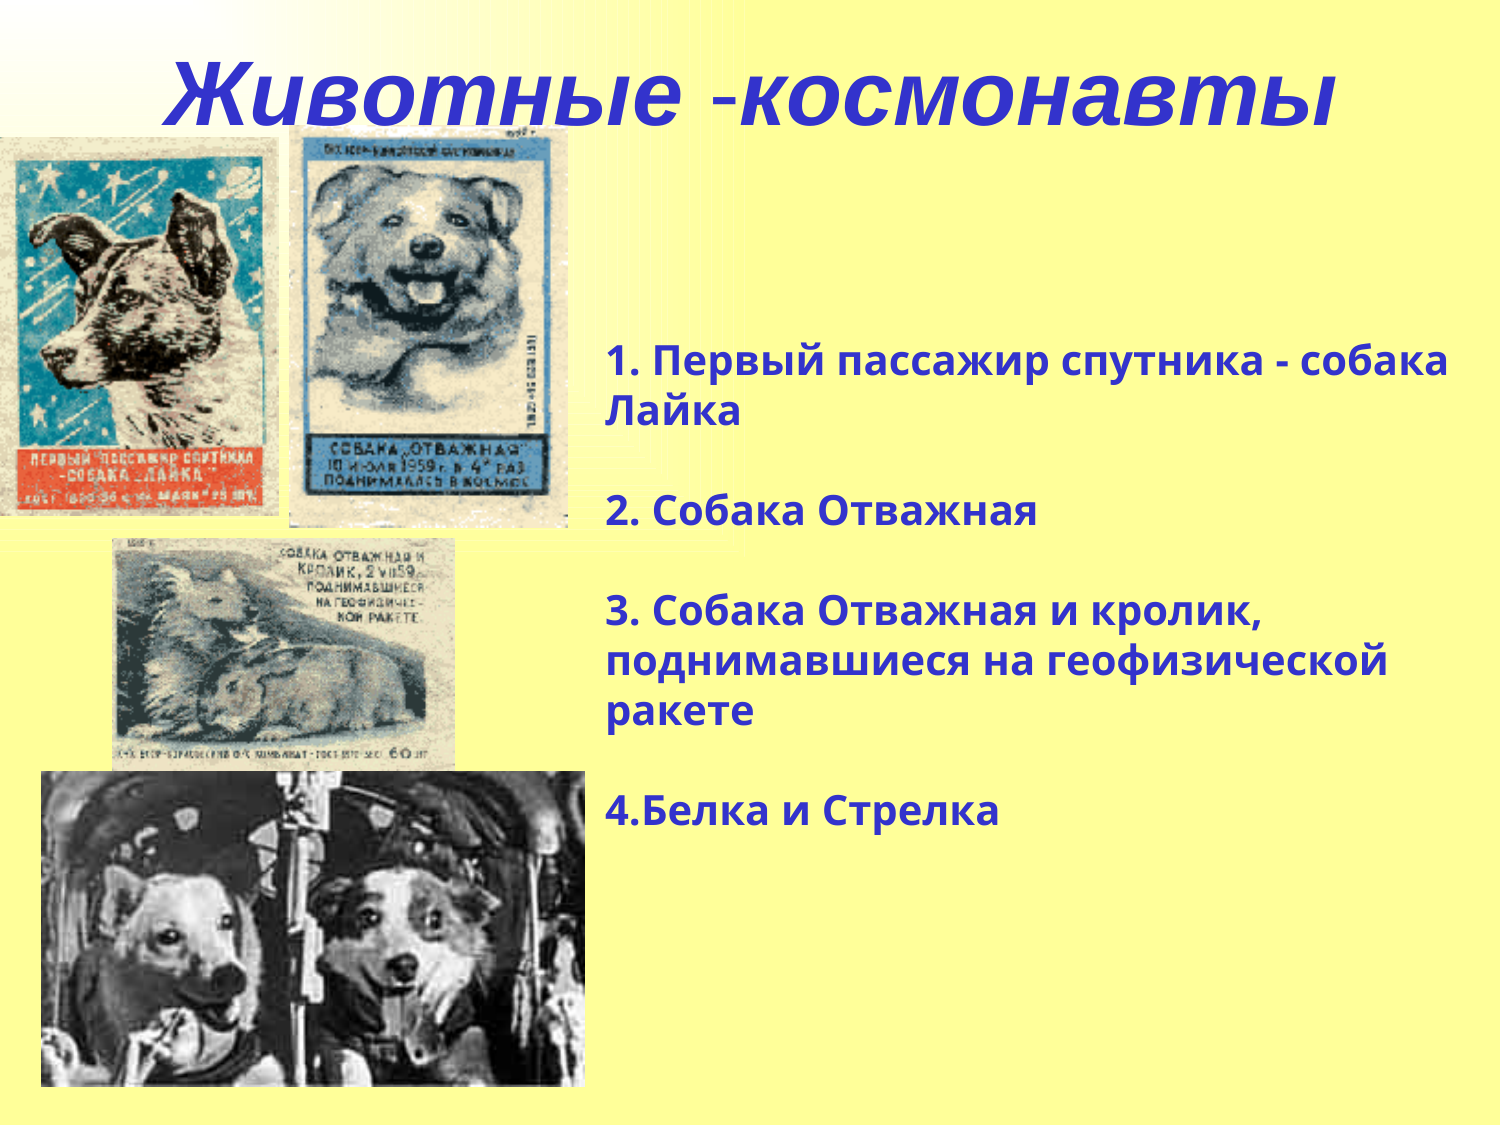

# Животные -космонавты
1. Первый пассажир спутника - собака Лайка
2. Собака Отважная
3. Собака Отважная и кролик,
поднимавшиеся на геофизической ракете
4.Белка и Стрелка